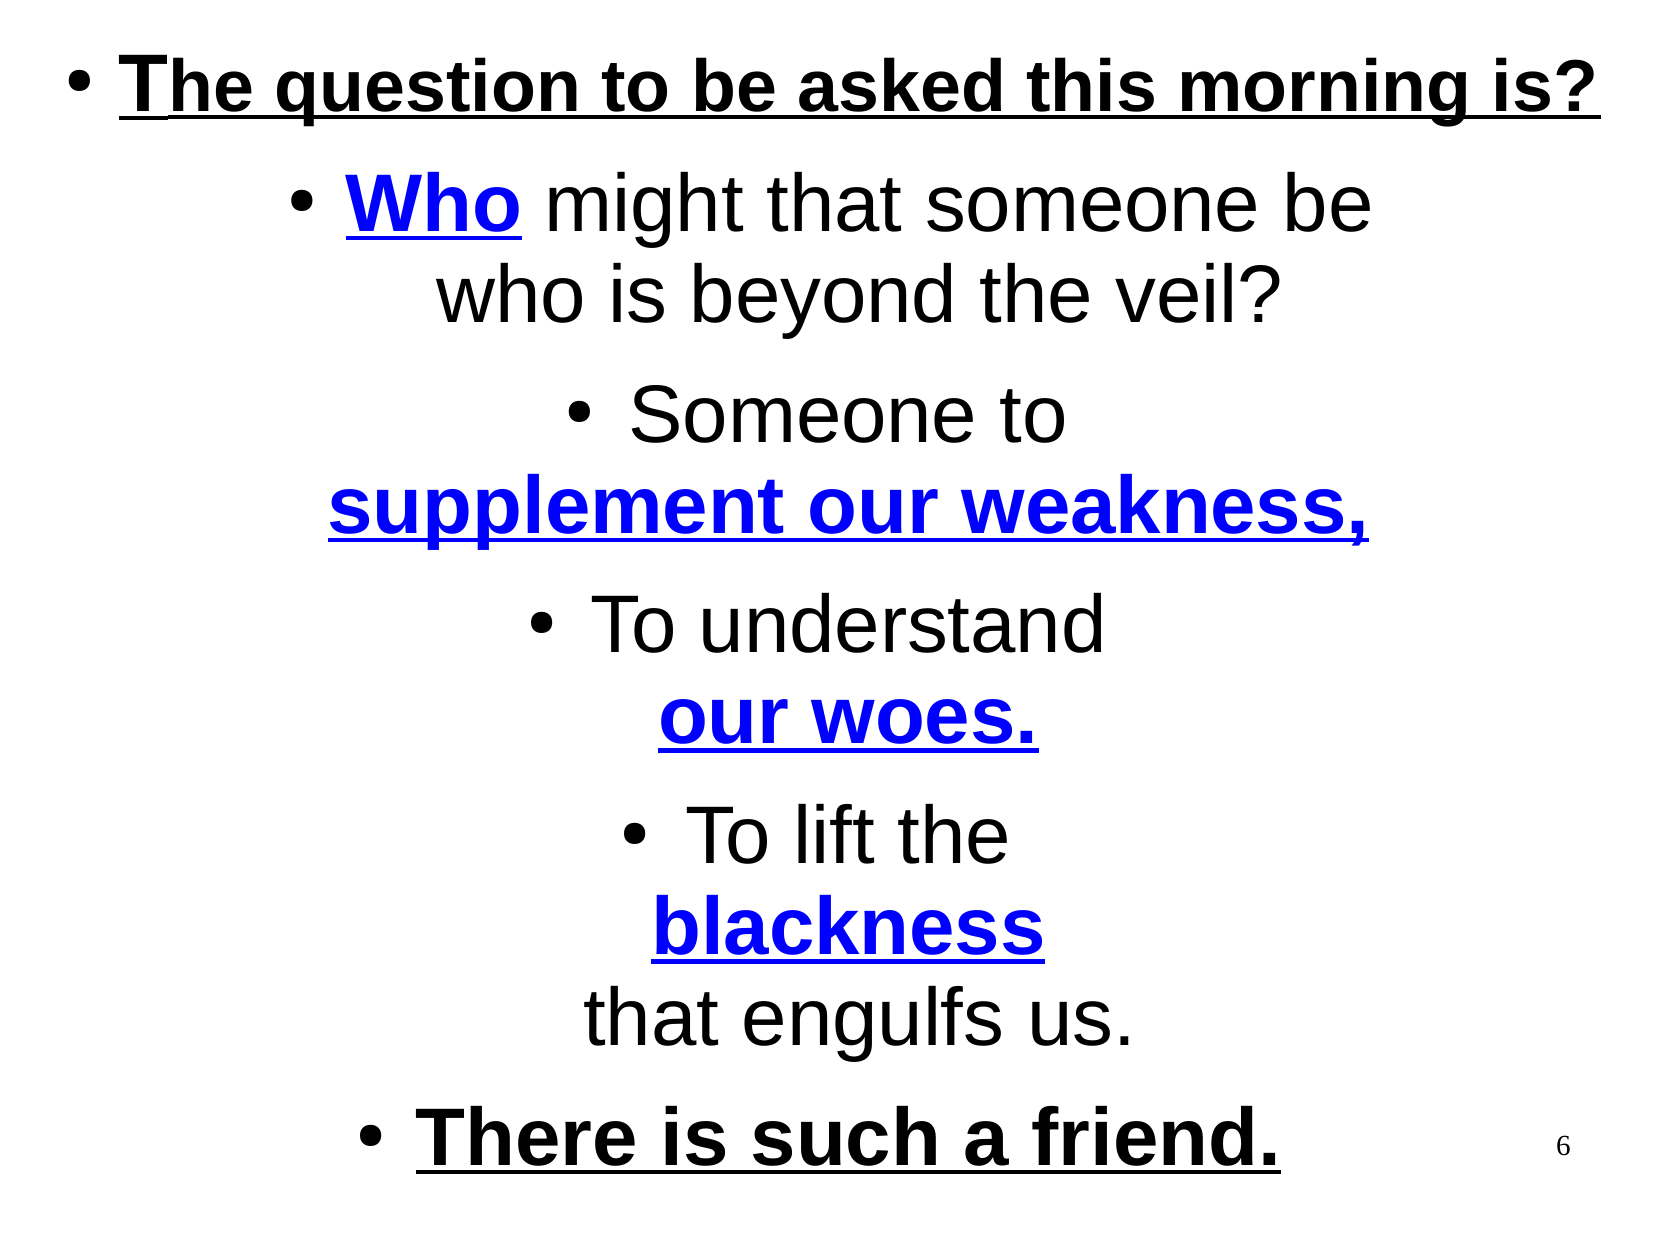

# The question to be asked this morning is?
Who might that someone be
who is beyond the veil?
Someone to
supplement our weakness,
To understand
our woes.
To lift the
blackness
that engulfs us.
There is such a friend.
6